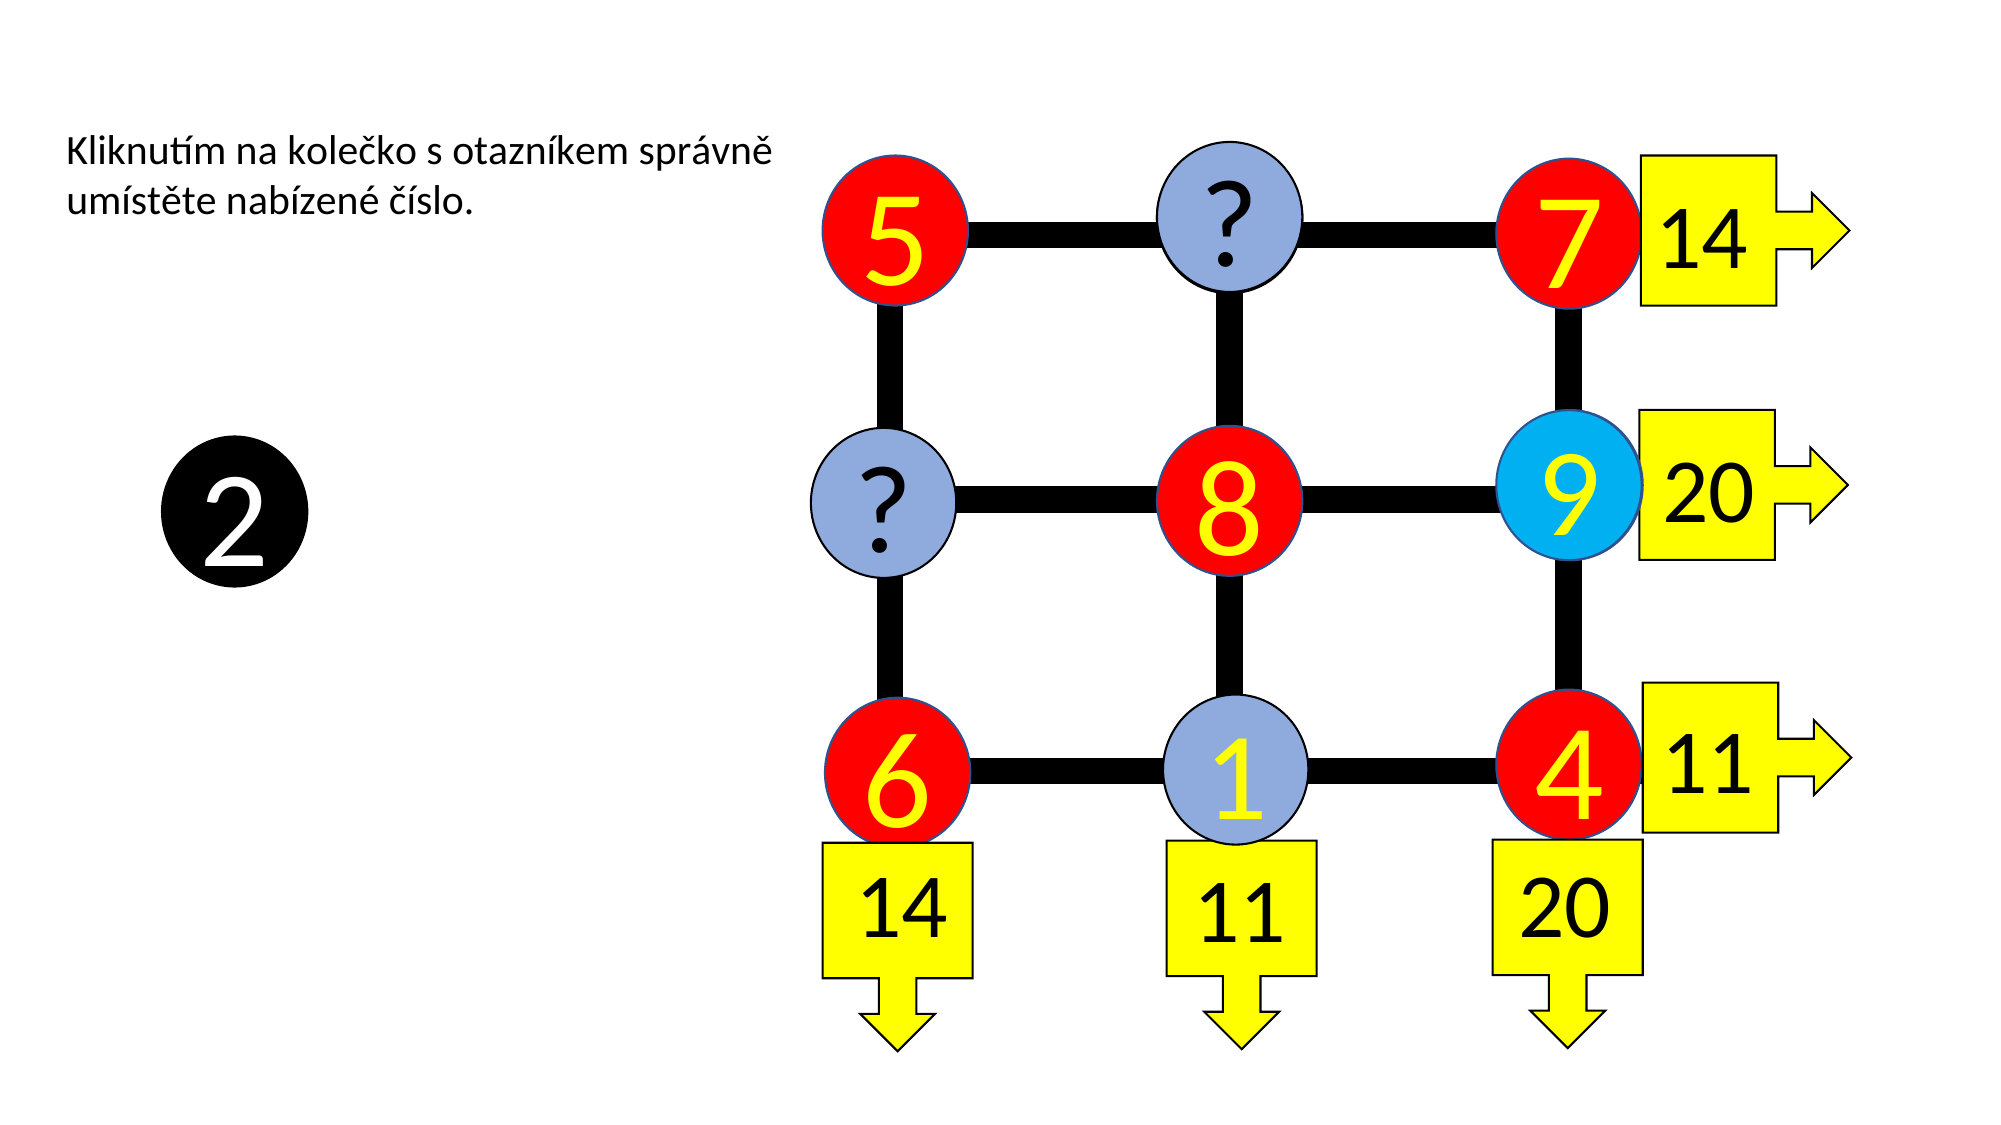

Kliknutím na kolečko s otazníkem správně
umístěte nabízené číslo.
?
2
5
7
14
9
4
20
8
?
2
4
1
11
6
14
20
11